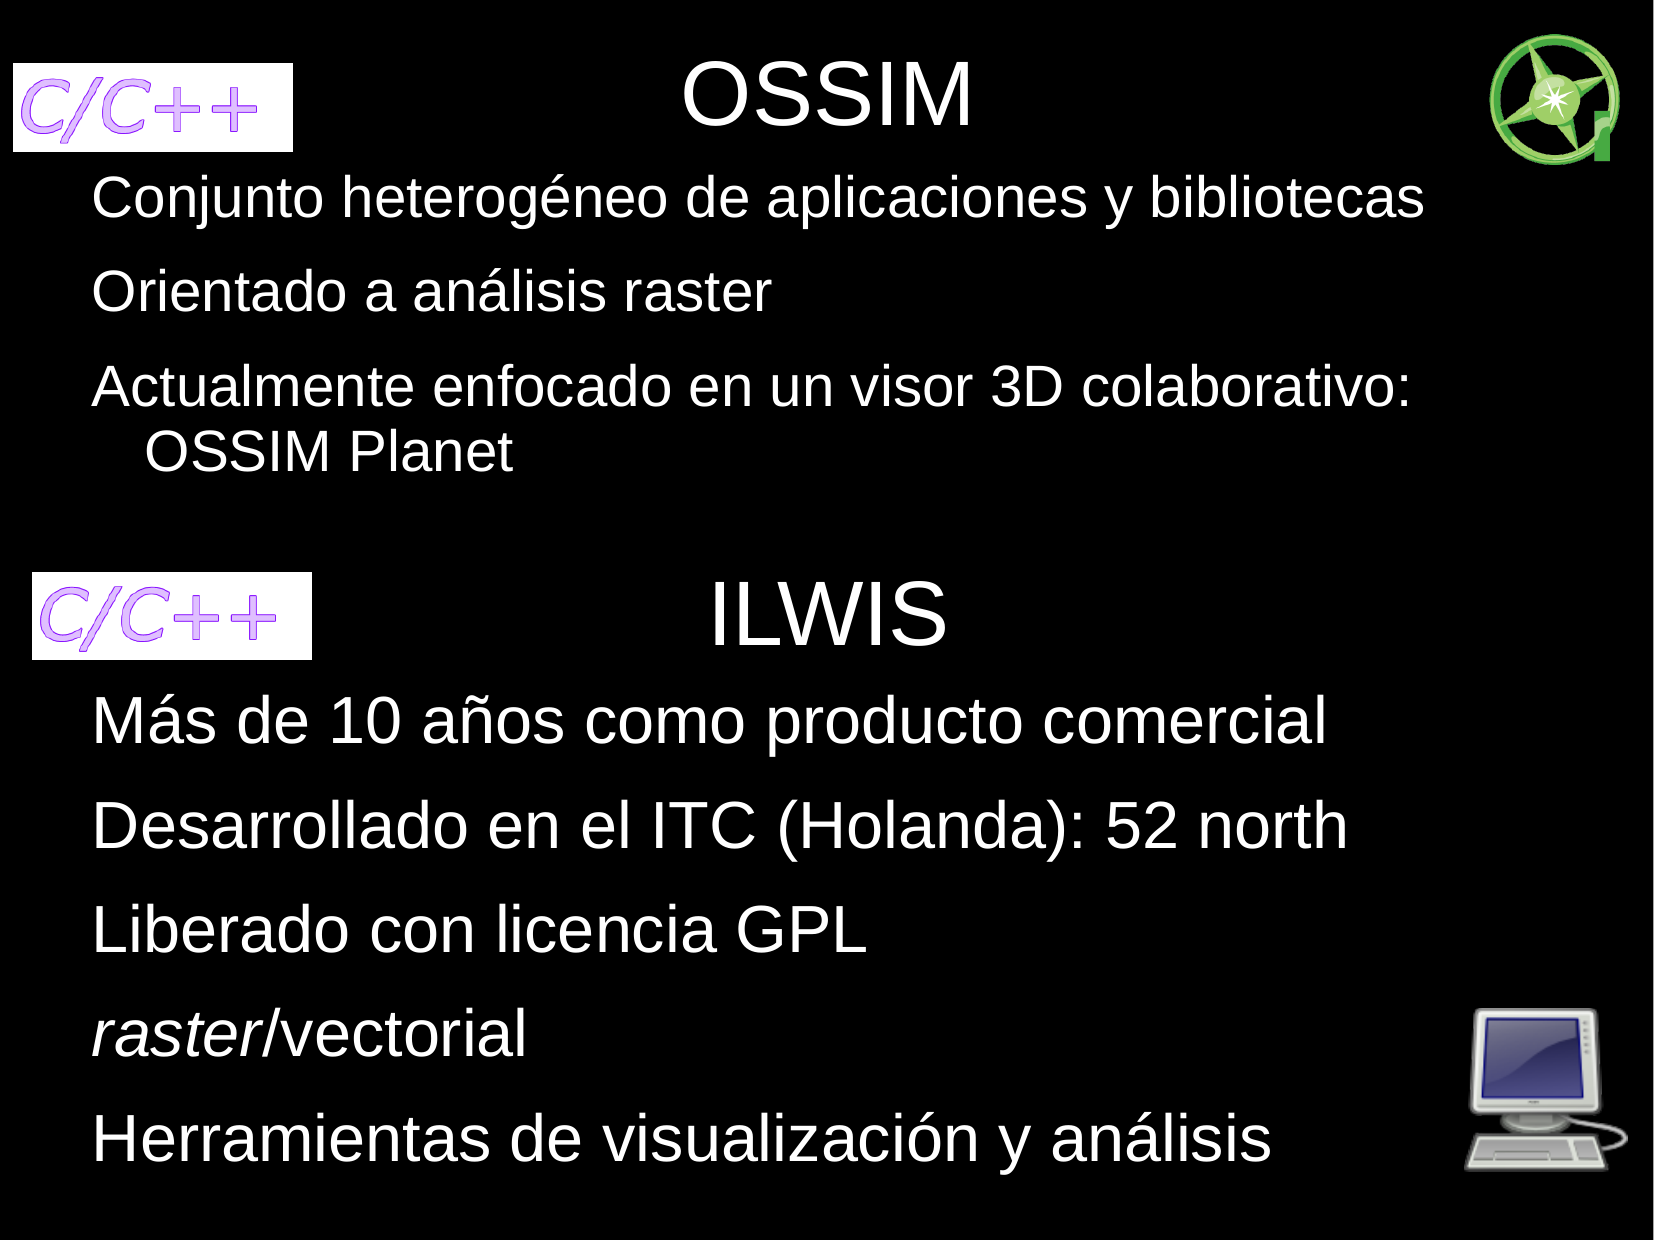

# OSSIM
Conjunto heterogéneo de aplicaciones y bibliotecas
Orientado a análisis raster
Actualmente enfocado en un visor 3D colaborativo: OSSIM Planet
ILWIS
Más de 10 años como producto comercial
Desarrollado en el ITC (Holanda): 52 north
Liberado con licencia GPL
raster/vectorial
Herramientas de visualización y análisis